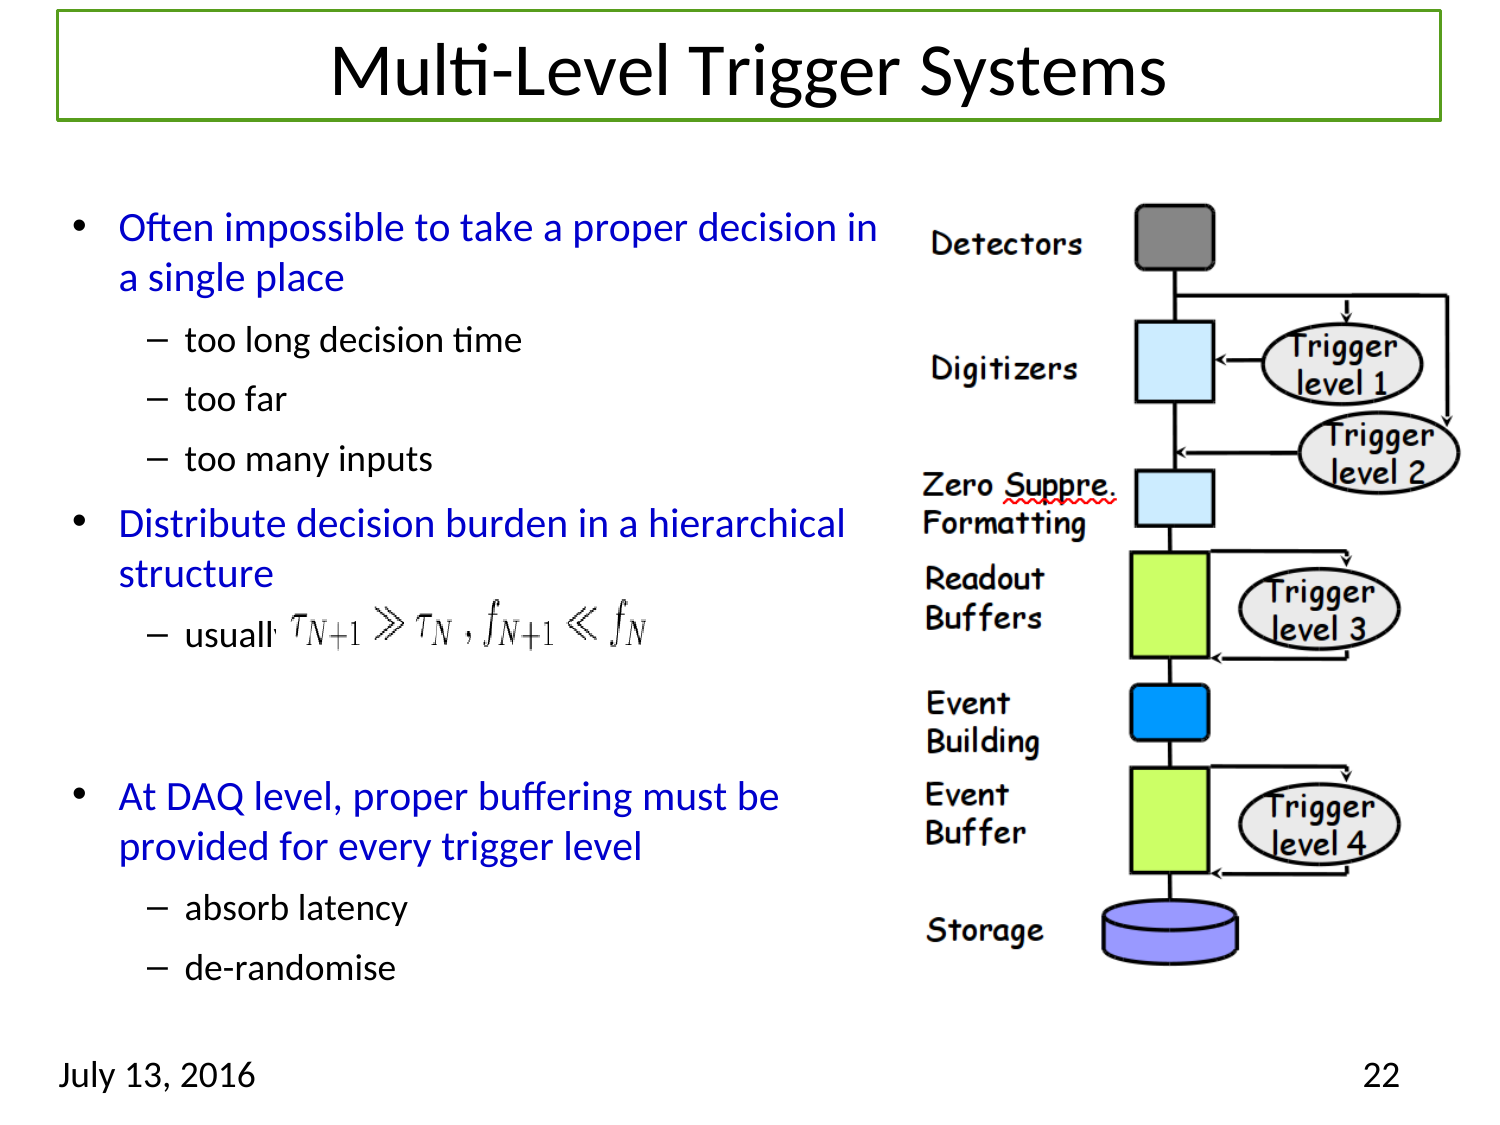

# Multi-Level Trigger Systems
Often impossible to take a proper decision in a single place
too long decision time
too far
too many inputs
Distribute decision burden in a hierarchical structure
usually
At DAQ level, proper buffering must be provided for every trigger level
absorb latency
de-randomise
22